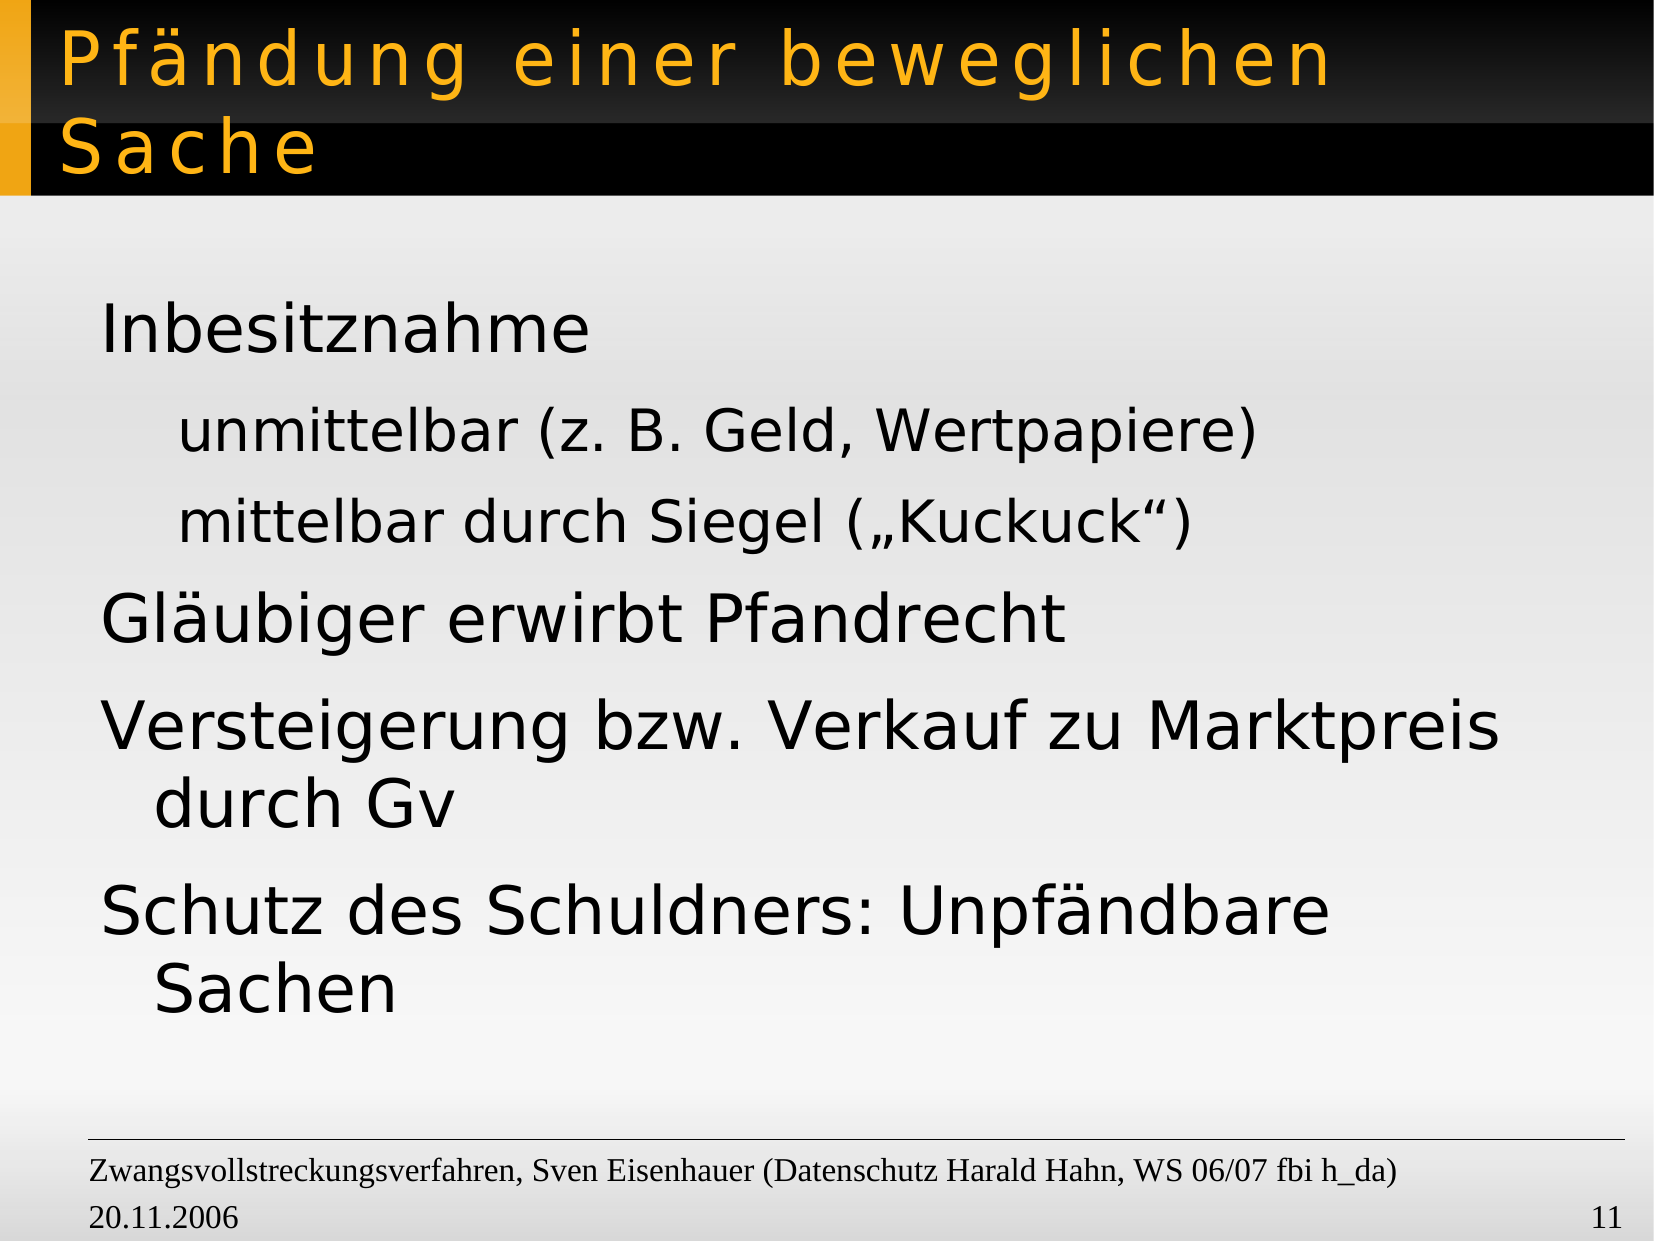

# Pfändung einer beweglichen Sache
Inbesitznahme
unmittelbar (z. B. Geld, Wertpapiere)
mittelbar durch Siegel („Kuckuck“)
Gläubiger erwirbt Pfandrecht
Versteigerung bzw. Verkauf zu Marktpreis durch Gv
Schutz des Schuldners: Unpfändbare Sachen
Zwangsvollstreckungsverfahren, Sven Eisenhauer (Datenschutz Harald Hahn, WS 06/07 fbi h_da)
20.11.2006
11